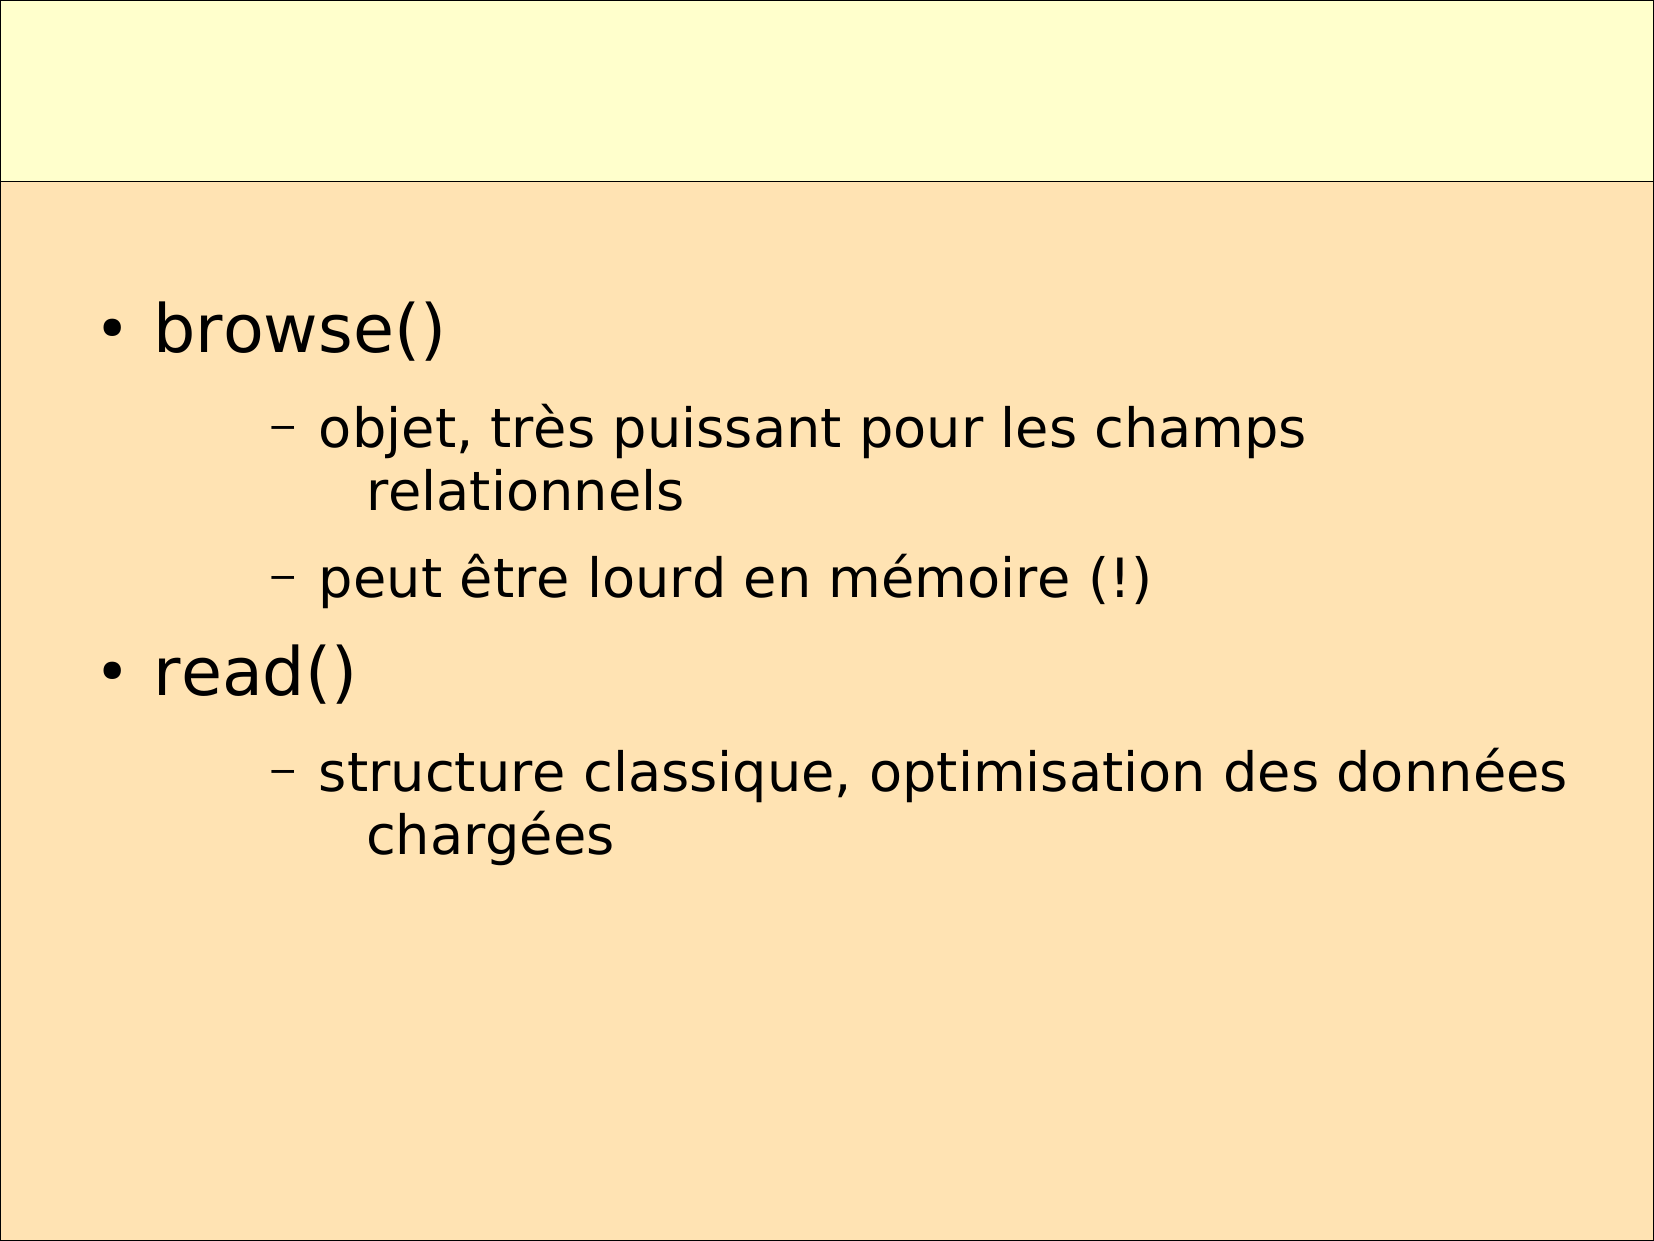

#
browse()
objet, très puissant pour les champs relationnels
peut être lourd en mémoire (!)
read()
structure classique, optimisation des données chargées